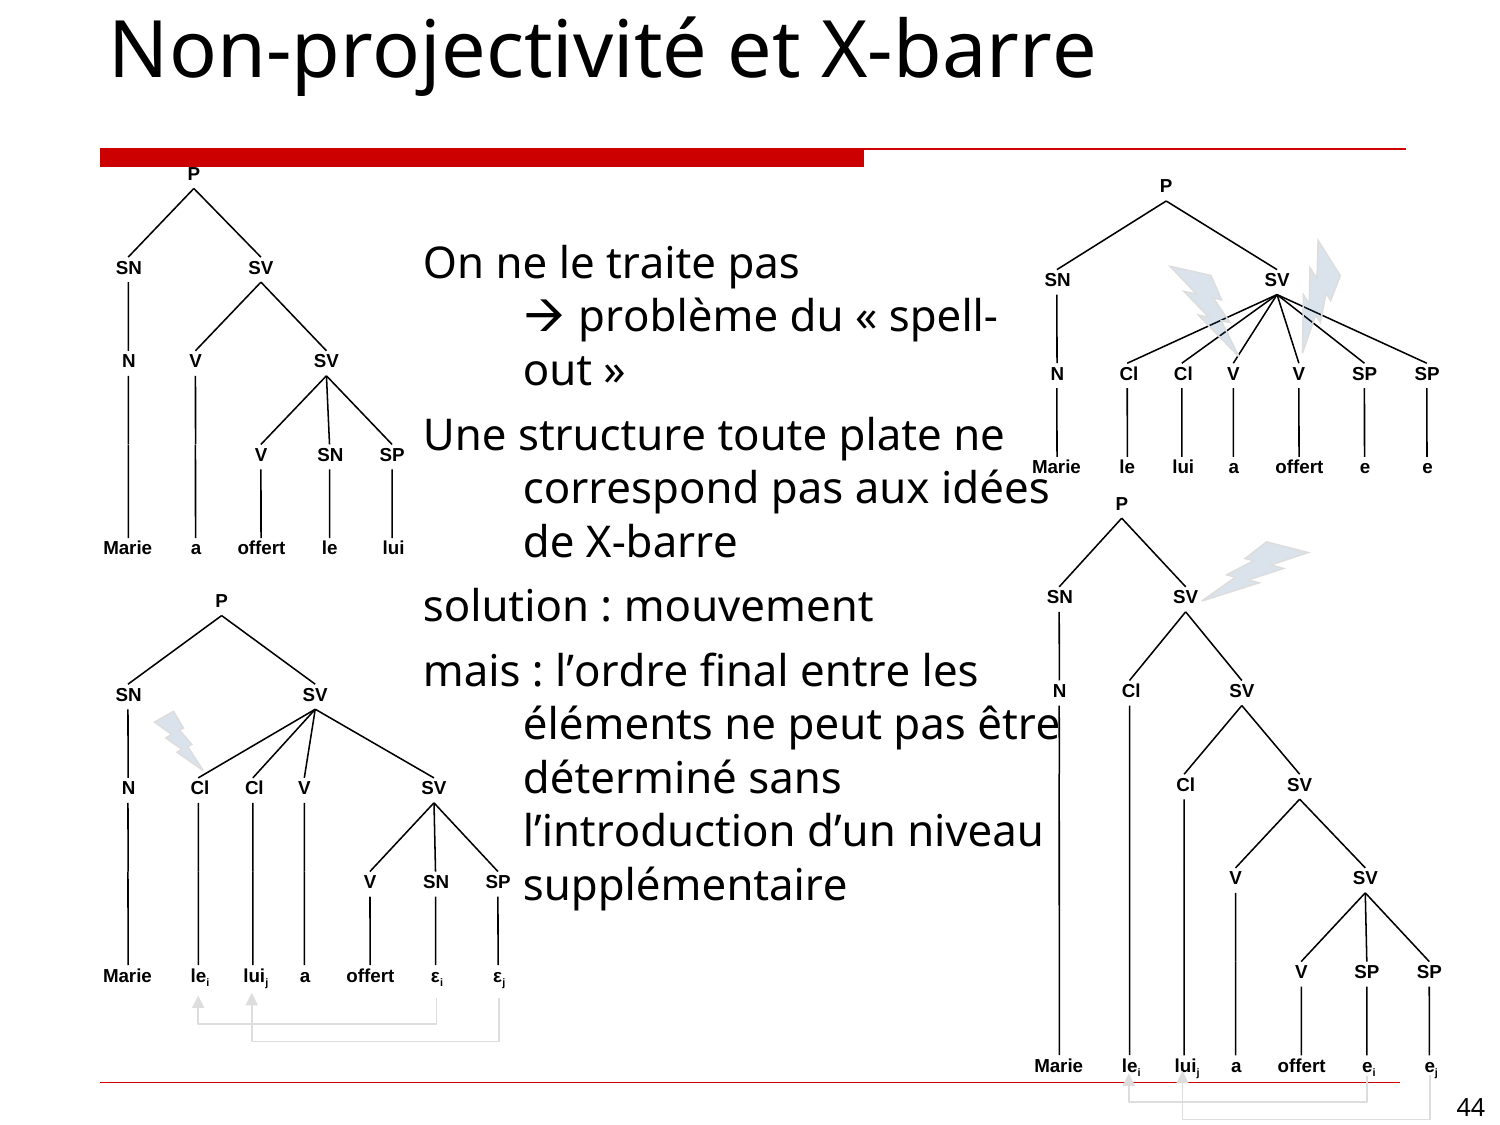

# Non-projectivité et X-barre
P
SN
SV
N
V
SV
V
SN
SP
Marie
a
offert
le
lui
P
SN
SV
N
Cl
Cl
V
V
SP
SP
Marie
le
lui
a
offert
e
e
On ne le traite pas
 problème du « spell-out »
Une structure toute plate ne correspond pas aux idées de X-barre
solution : mouvement
mais : l’ordre final entre les éléments ne peut pas être déterminé sans l’introduction d’un niveau supplémentaire
P
SN
SV
N
Cl
SV
Cl
SV
V
SV
V
SP
SP
Marie
lei
luij
a
offert
ei
ej
P
SN
SV
N
Cl
Cl
V
SV
V
SN
SP
Marie
lei
luij
a
offert
εi
εj
44